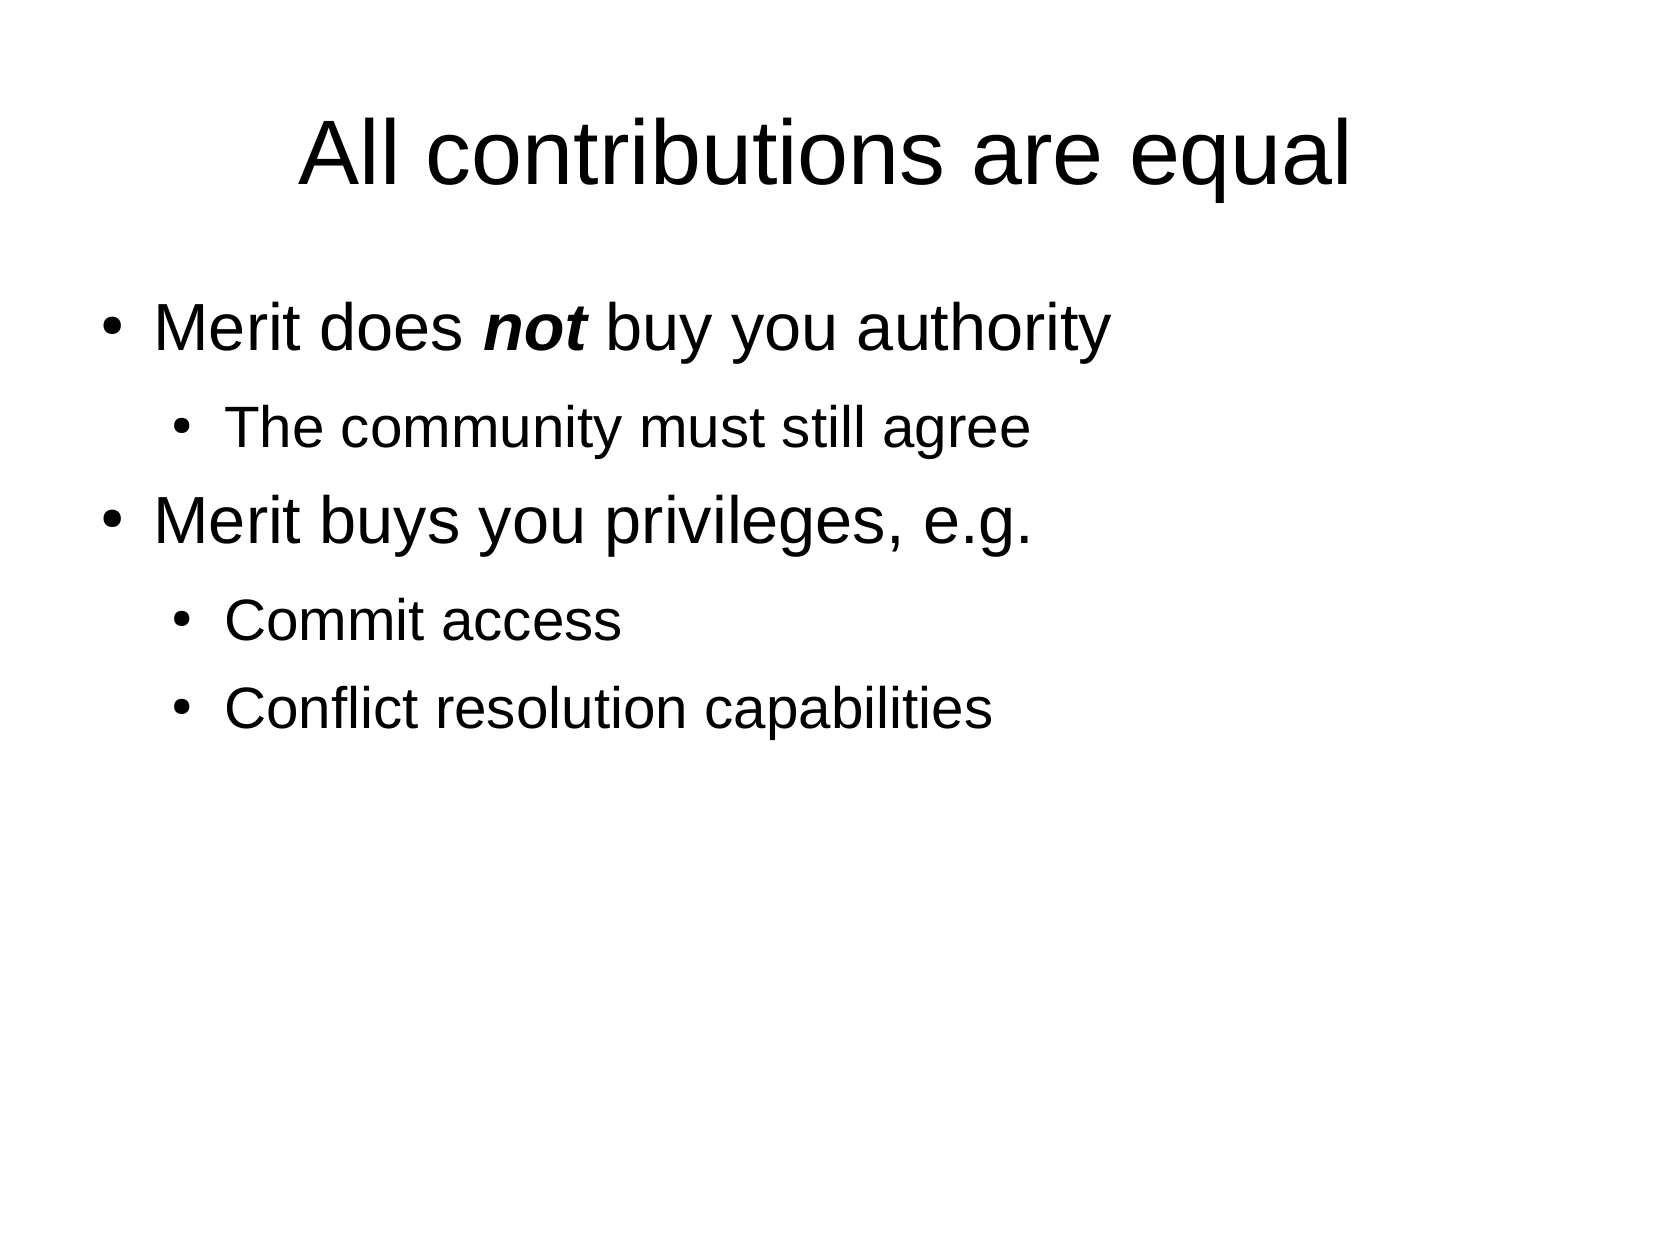

# All contributions are equal
Merit does not buy you authority
The community must still agree
Merit buys you privileges, e.g.
Commit access
Conflict resolution capabilities